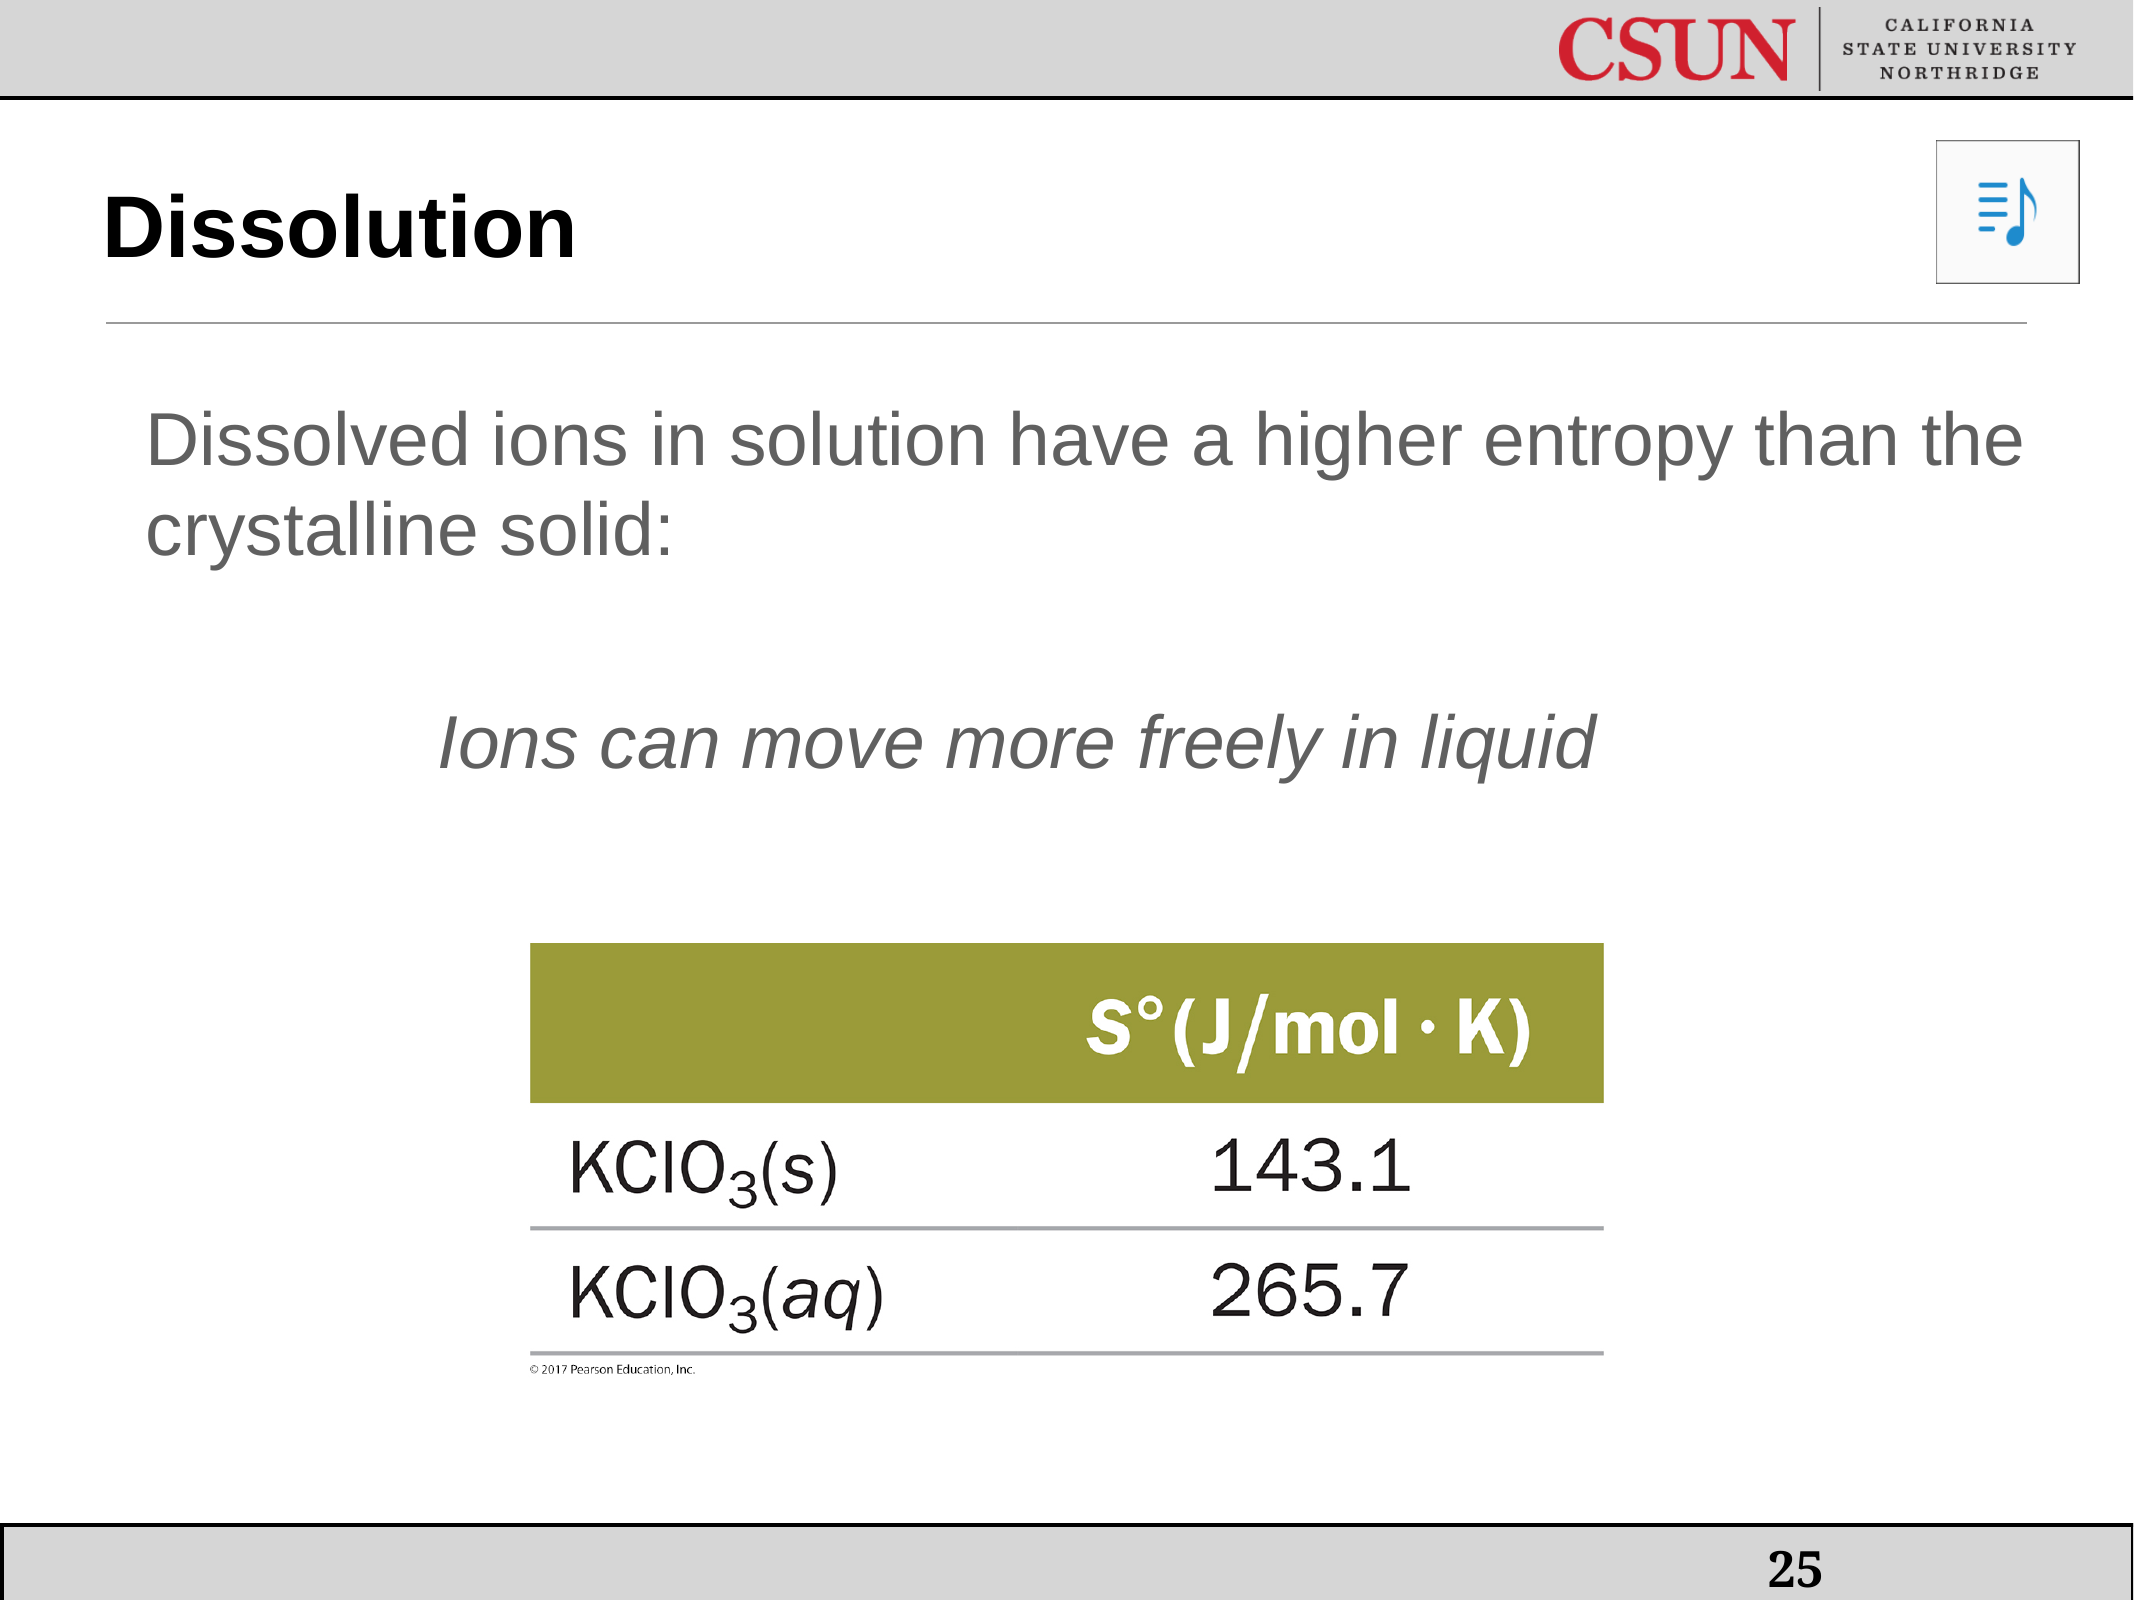

# Dissolution
Dissolved ions in solution have a higher entropy than the crystalline solid:
Ions can move more freely in liquid
25